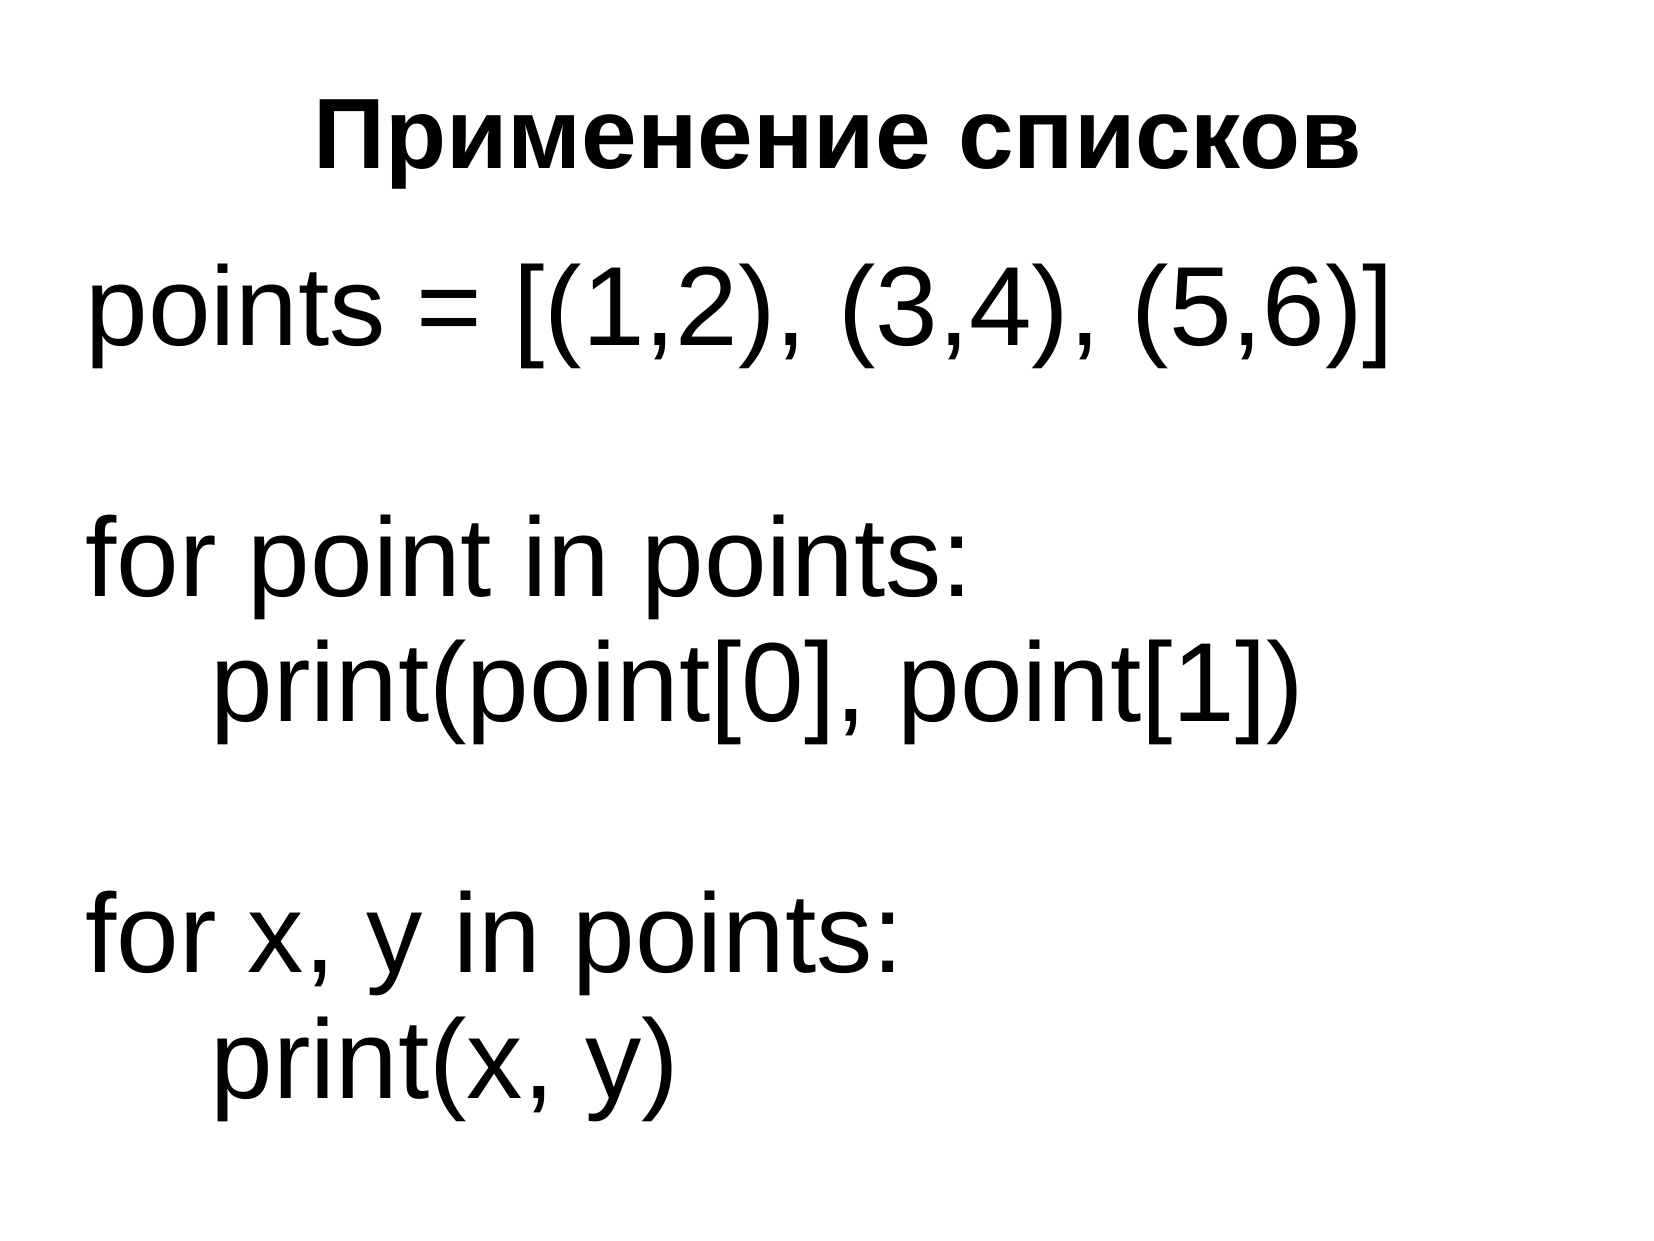

Применение списков
points = [(1,2), (3,4), (5,6)]
for point in points:
 print(point[0], point[1])
for x, y in points:
 print(x, y)